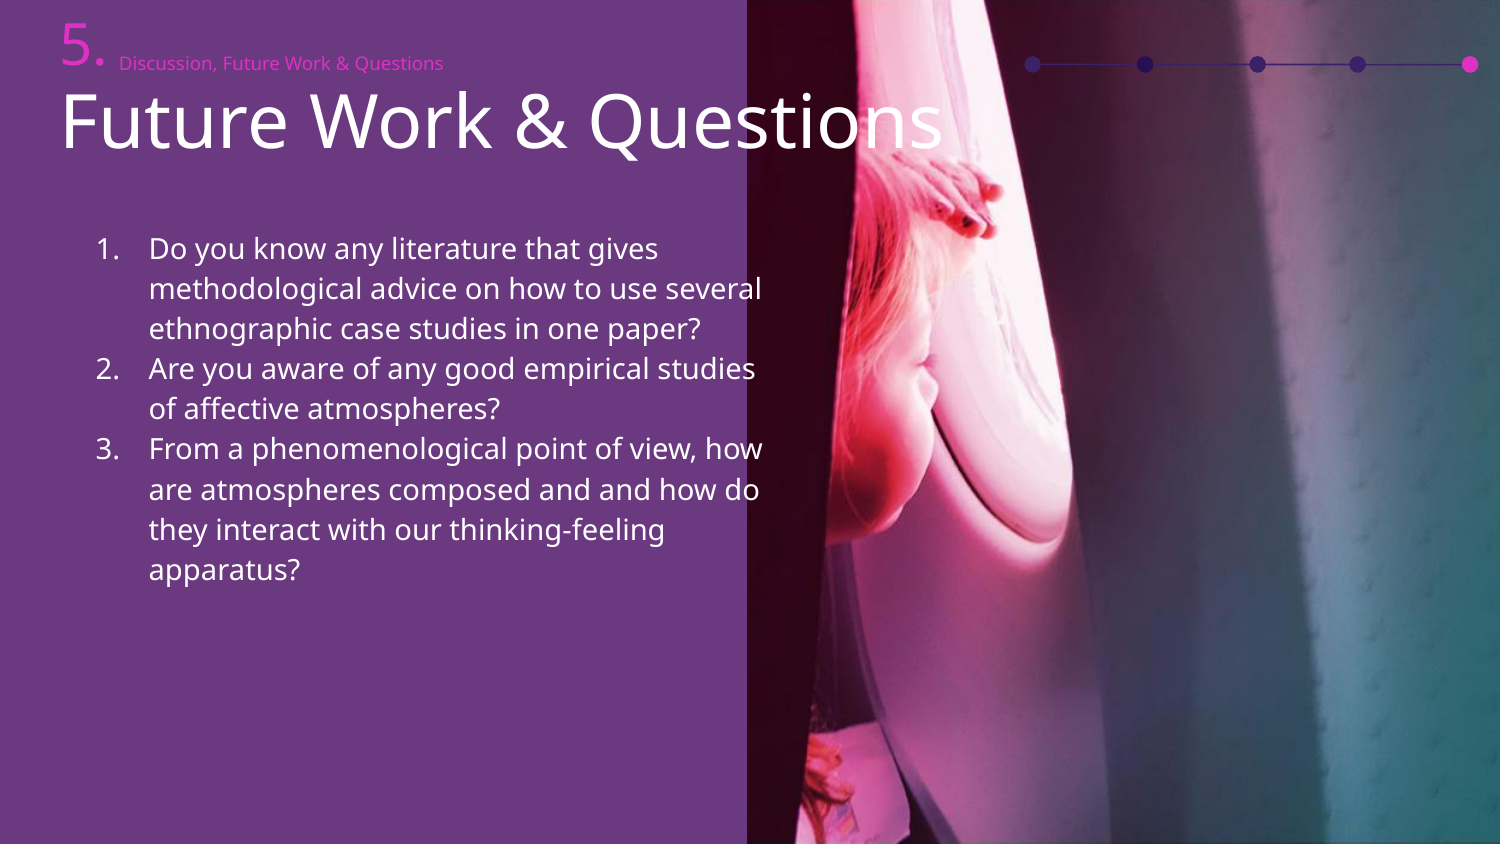

5.
Discussion, Future Work & Questions
Future Work & Questions
# Do you know any literature that gives methodological advice on how to use several ethnographic case studies in one paper?
Are you aware of any good empirical studies of affective atmospheres?
From a phenomenological point of view, how are atmospheres composed and and how do they interact with our thinking-feeling apparatus?